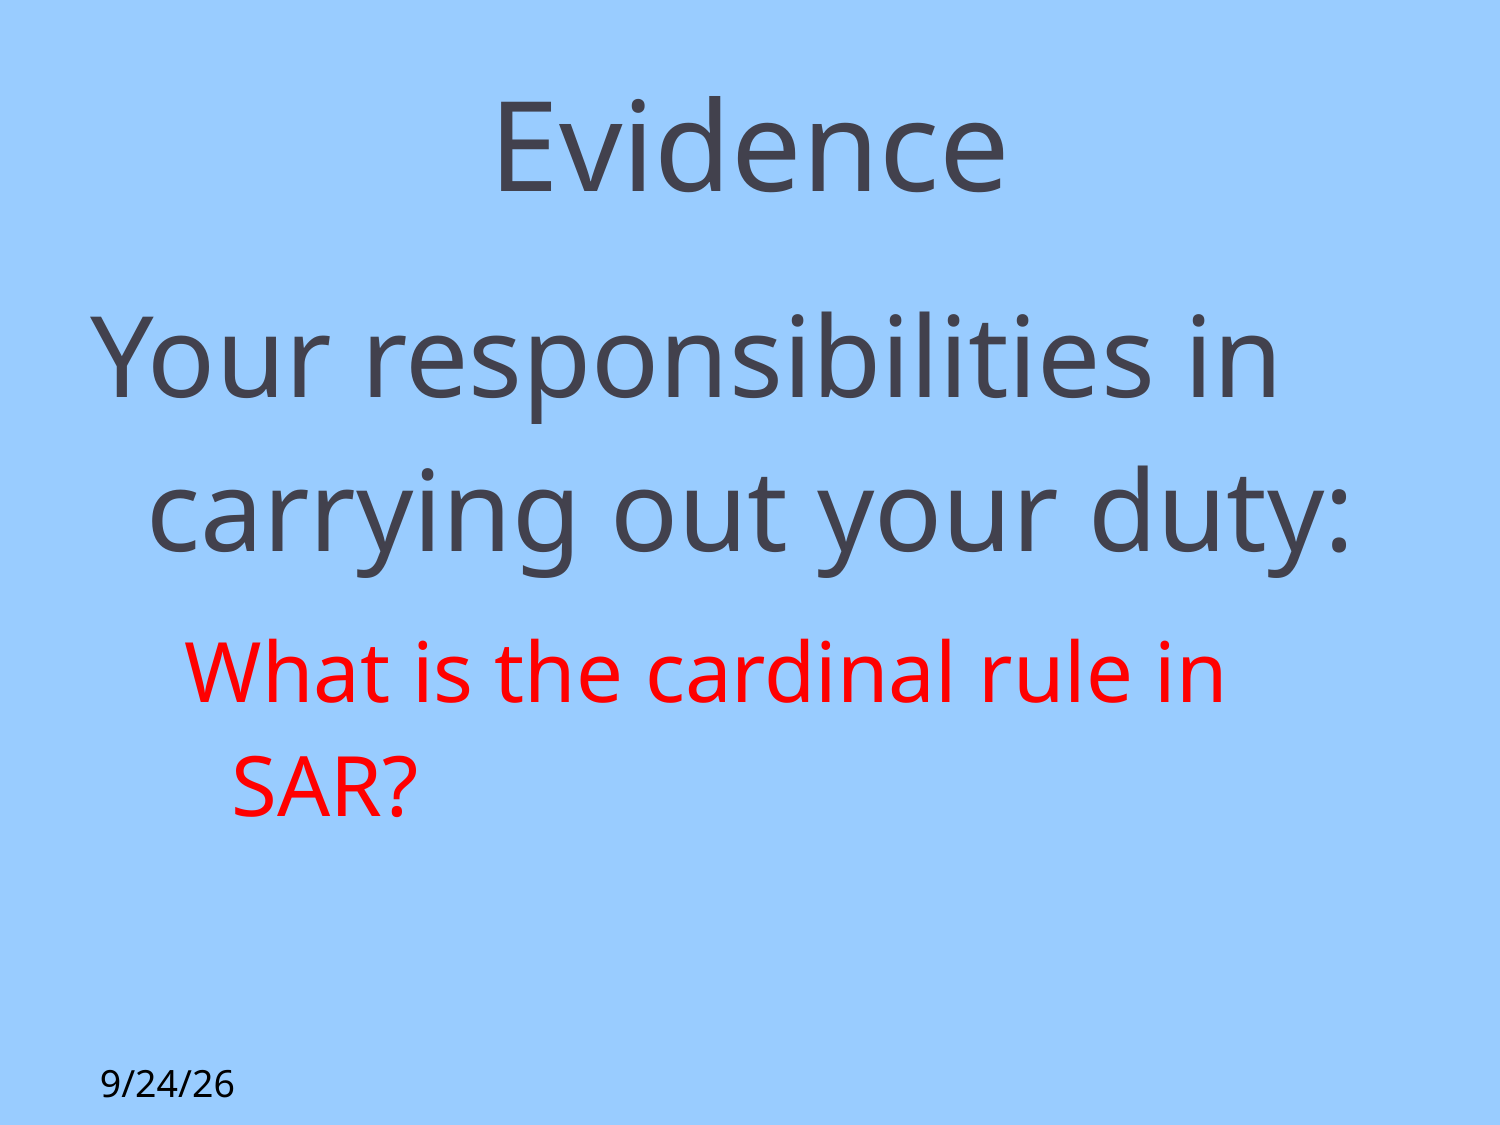

# Evidence
Your responsibilities in carrying out your duty:
What is the cardinal rule in SAR?